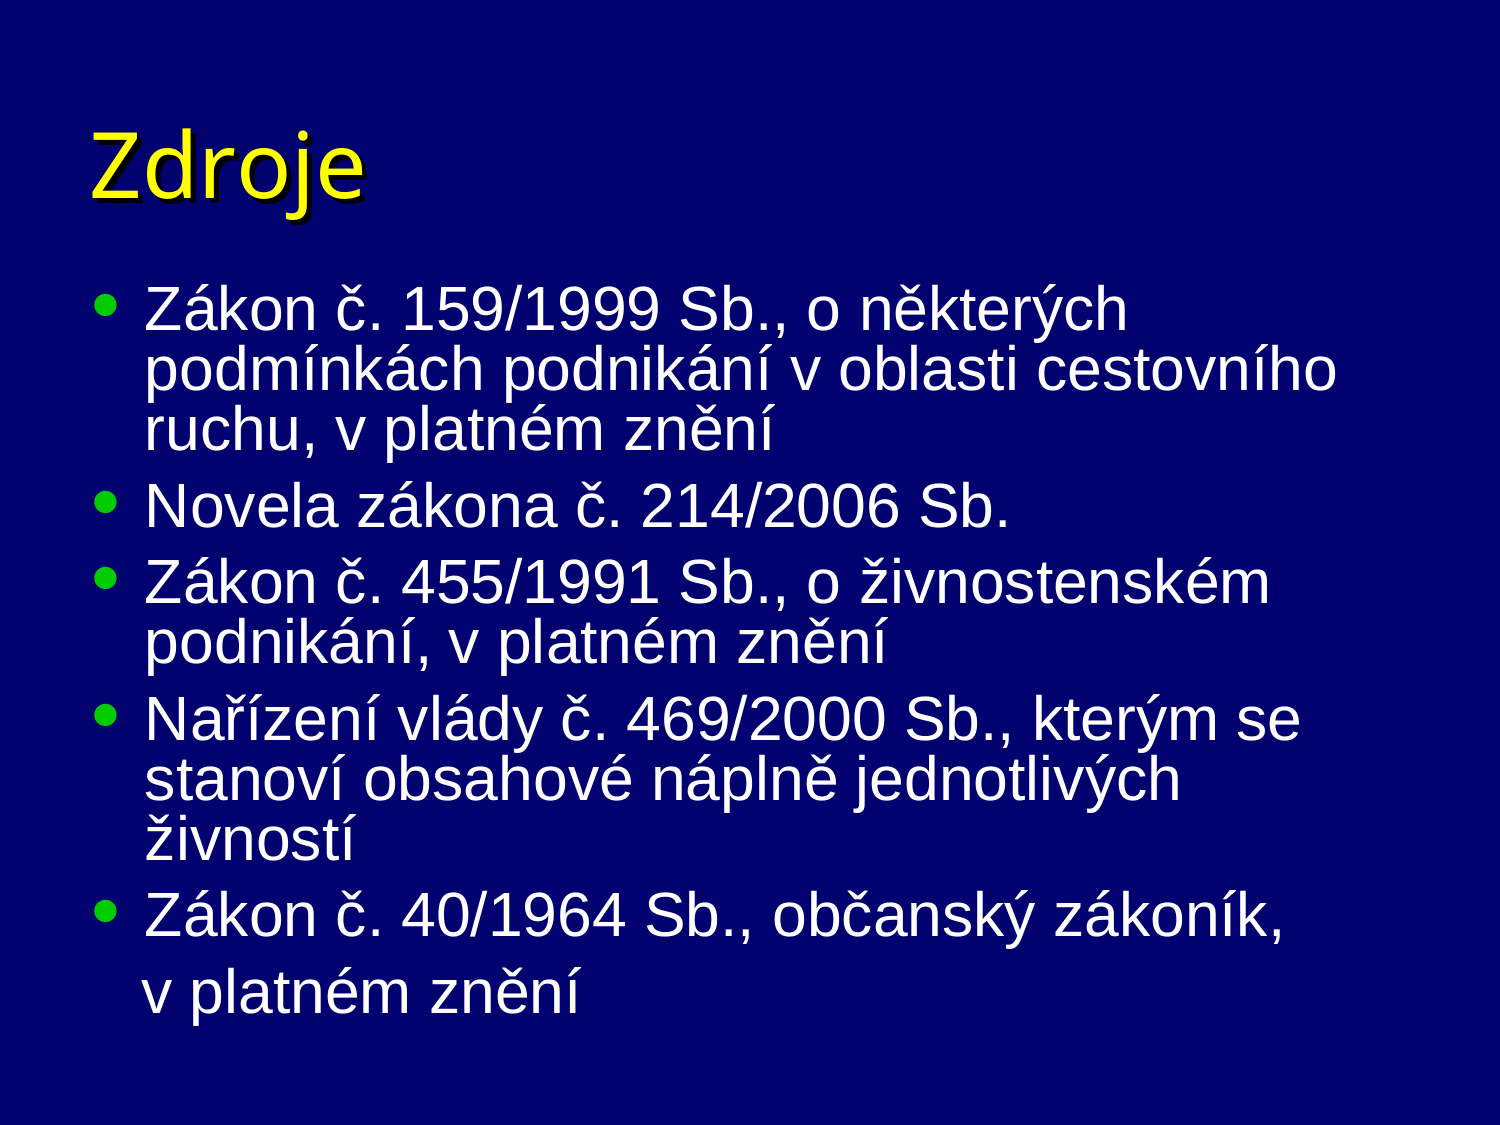

# Zdroje
Zákon č. 159/1999 Sb., o některých podmínkách podnikání v oblasti cestovního ruchu, v platném znění
Novela zákona č. 214/2006 Sb.
Zákon č. 455/1991 Sb., o živnostenském podnikání, v platném znění
Nařízení vlády č. 469/2000 Sb., kterým se stanoví obsahové náplně jednotlivých živností
Zákon č. 40/1964 Sb., občanský zákoník,
 v platném znění